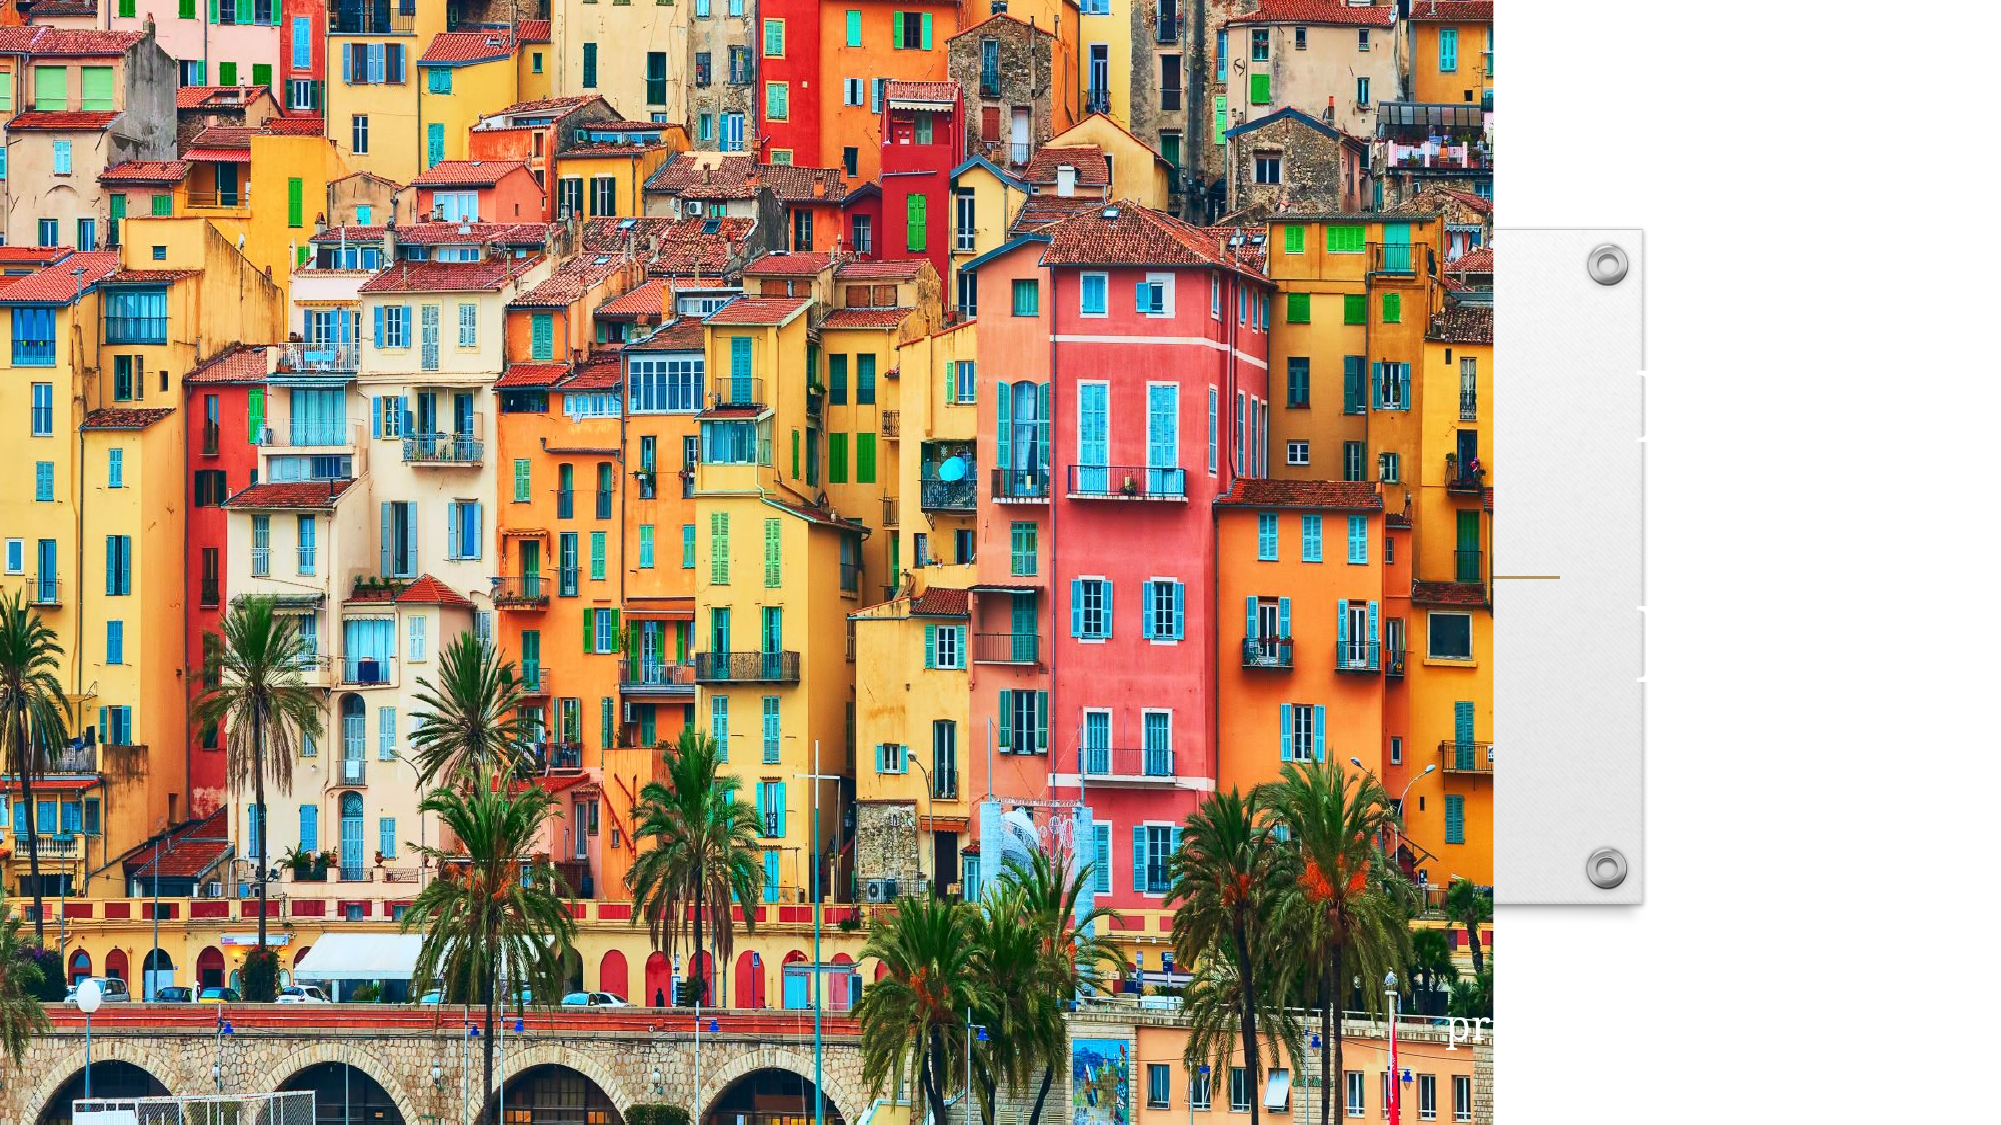

# Facades of houses
Types of facades in prefabricated buildings: